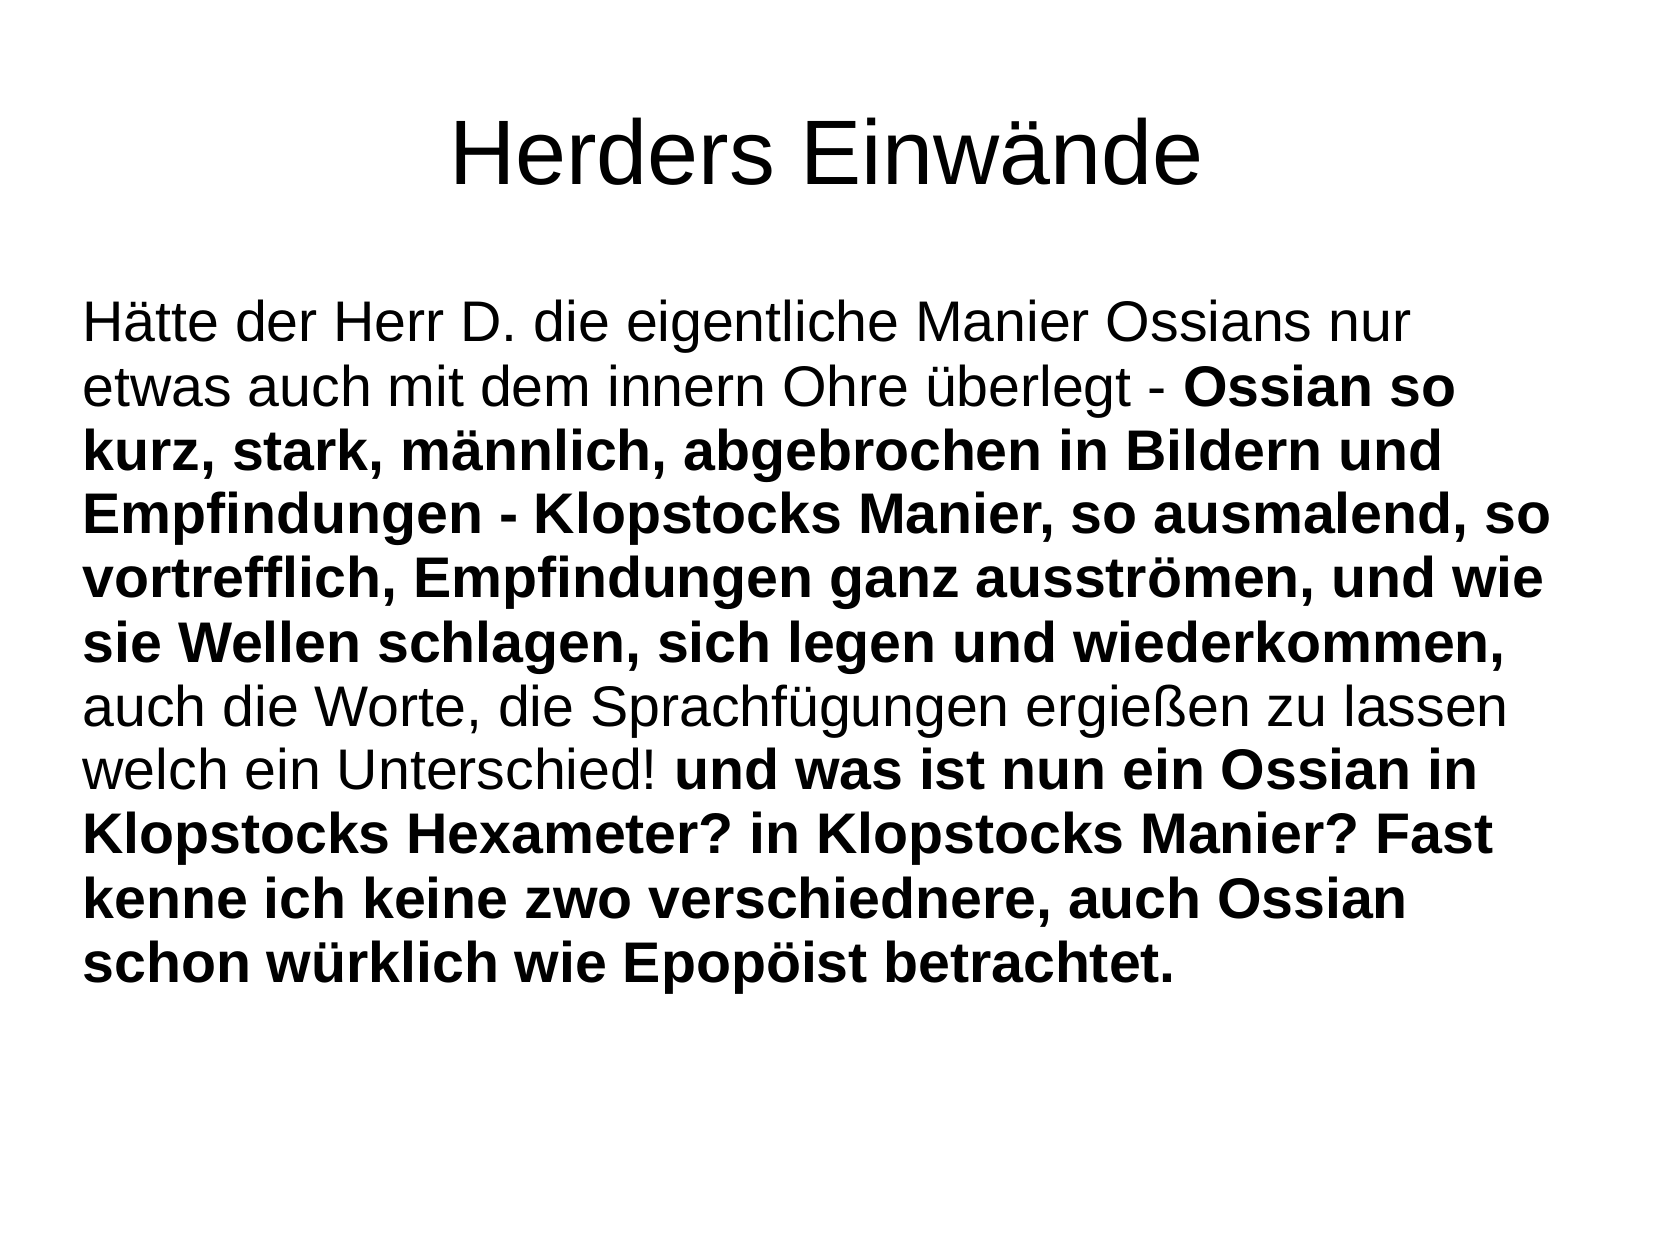

# Herders Einwände
Hätte der Herr D. die eigentliche Manier Ossians nur etwas auch mit dem innern Ohre überlegt - Ossian so kurz, stark, männlich, abgebrochen in Bildern und Empfindungen - Klopstocks Manier, so ausmalend, so vortrefflich, Empfindungen ganz ausströmen, und wie sie Wellen schlagen, sich legen und wiederkommen, auch die Worte, die Sprachfügungen ergießen zu lassen welch ein Unterschied! und was ist nun ein Ossian in Klopstocks Hexameter? in Klopstocks Manier? Fast kenne ich keine zwo verschiednere, auch Ossian schon würklich wie Epopöist betrachtet.